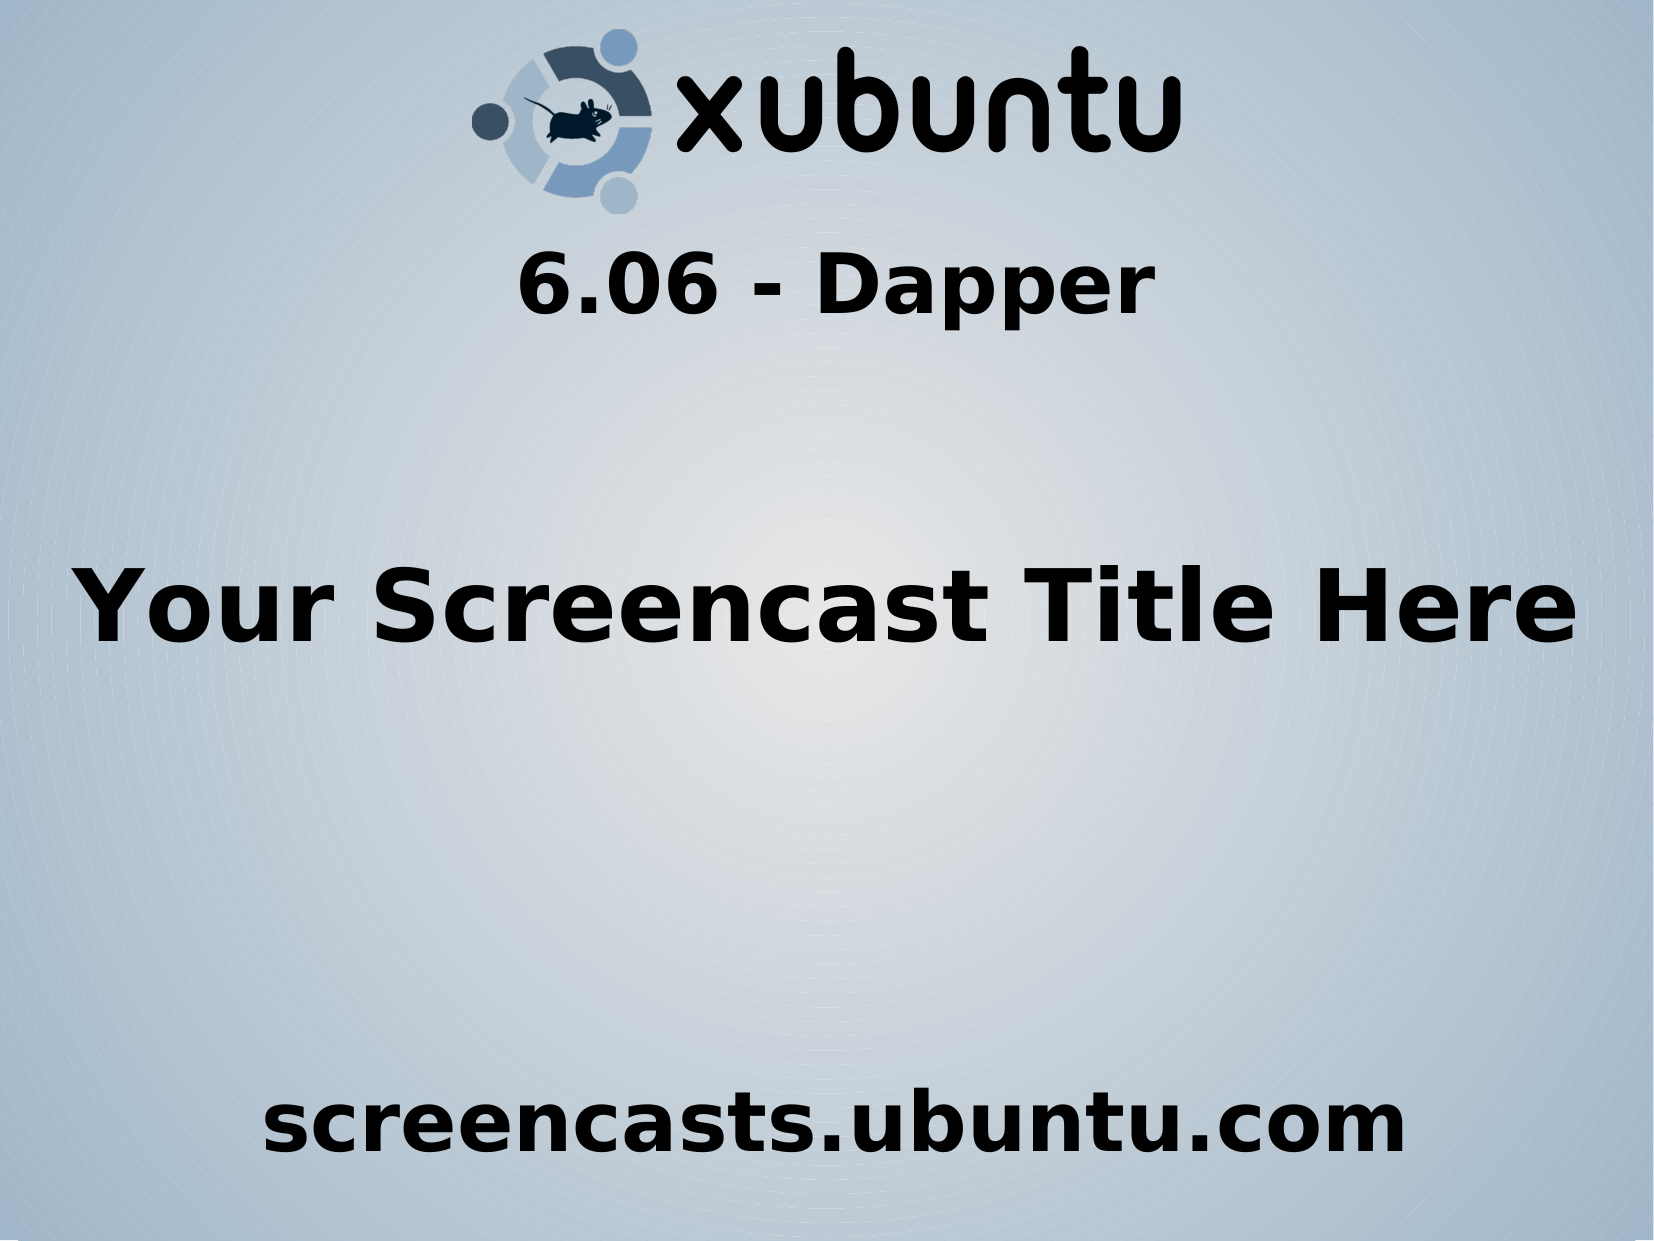

6.06 - Dapper
# Your Screencast Title Here
screencasts.ubuntu.com